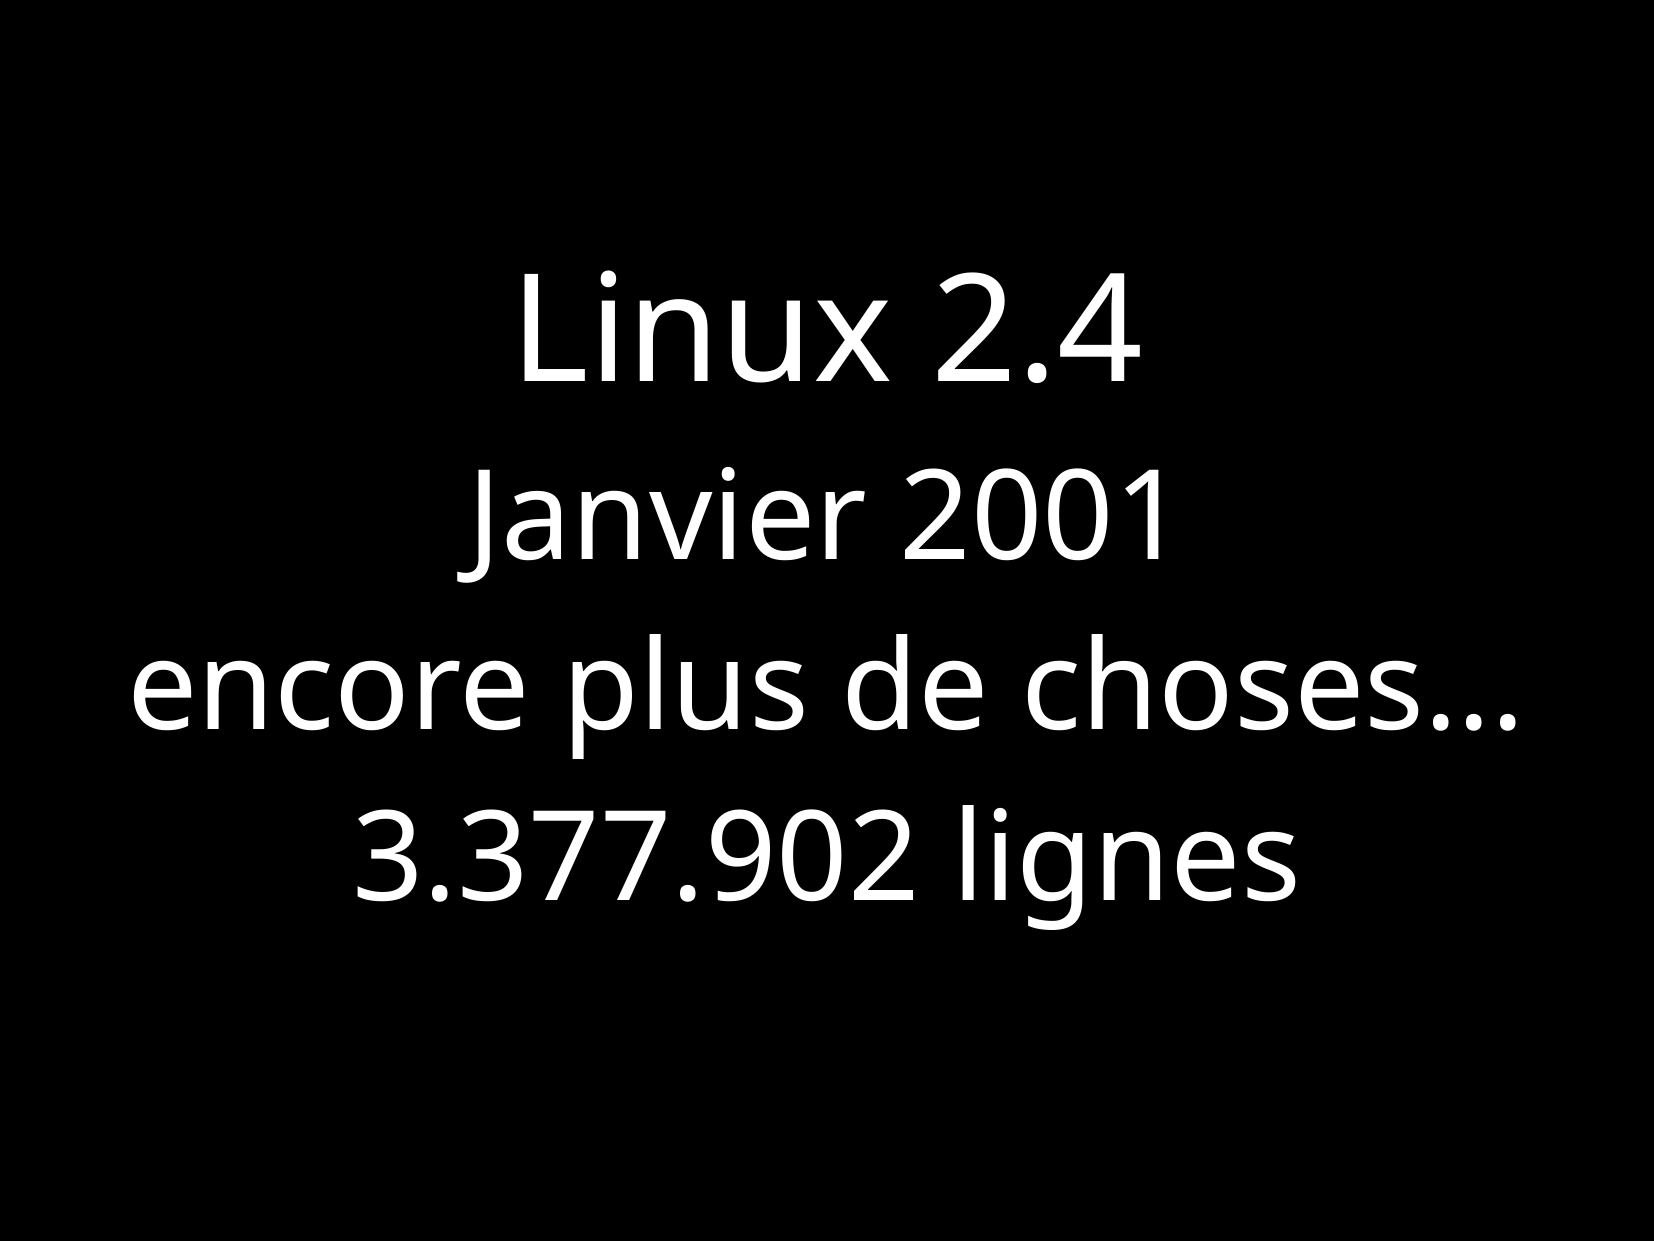

# Linux 2.4
Janvier 2001
encore plus de choses...
3.377.902 lignes